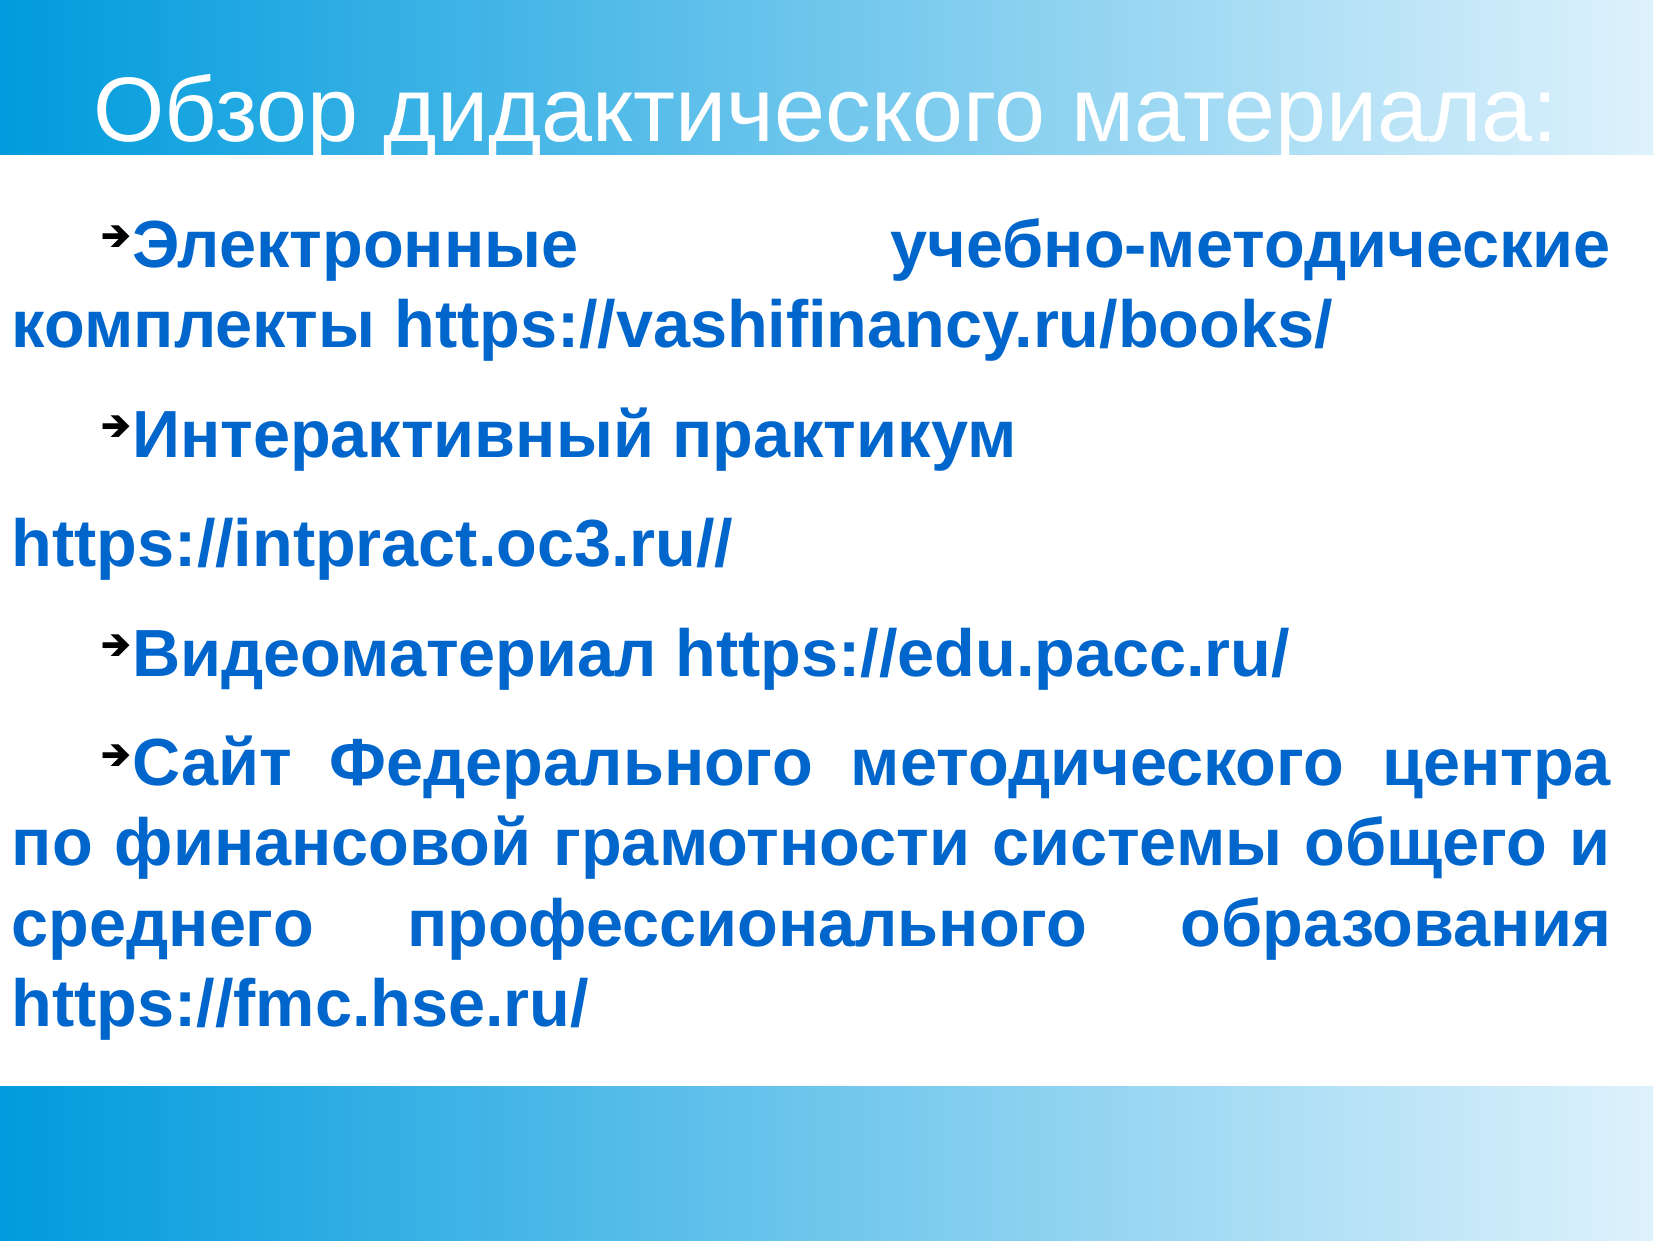

# Обзор дидактического материала:
Электронные учебно-методические комплекты https://vashifinancy.ru/books/
Интерактивный практикум
https://intpract.oc3.ru//
Видеоматериал https://edu.pacc.ru/
Сайт Федерального методического центра по финансовой грамотности системы общего и среднего профессионального образования https://fmc.hse.ru/